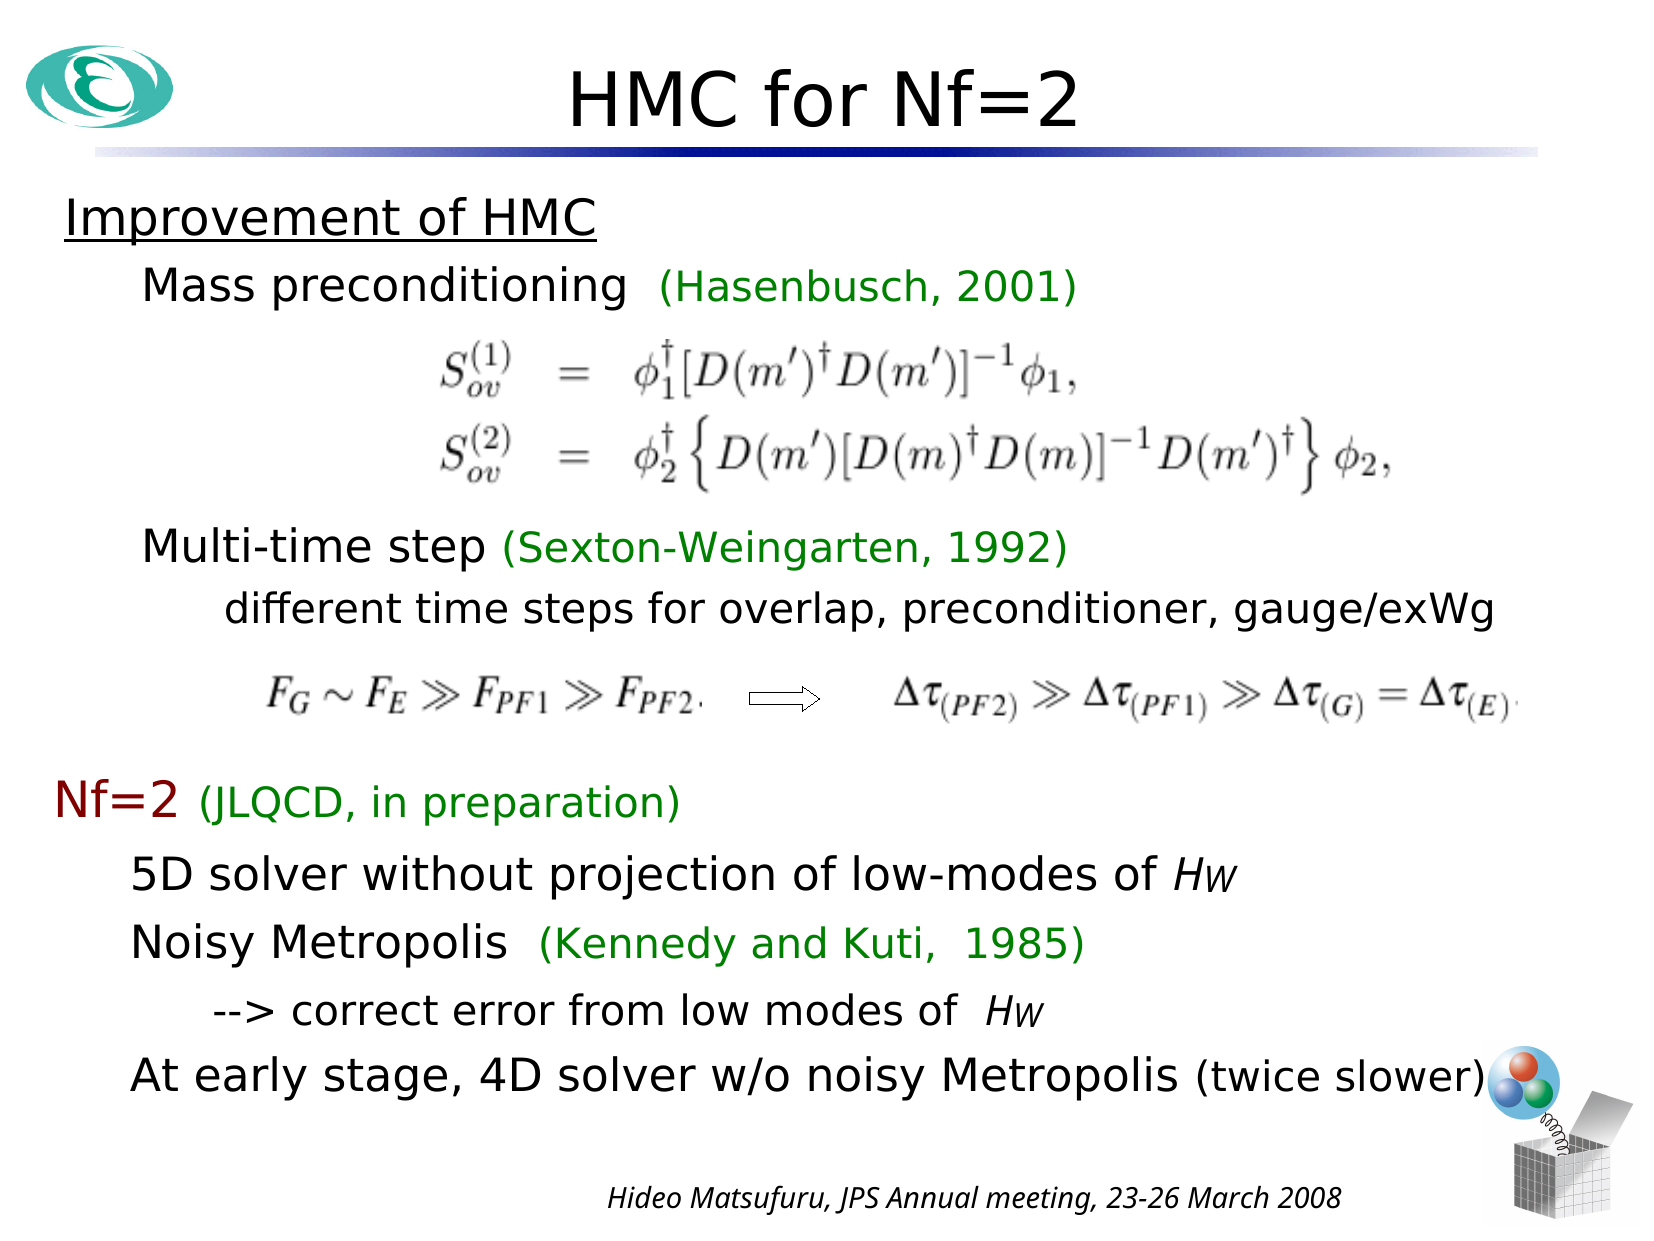

# HMC for Nf=2
Improvement of HMC
Mass preconditioning (Hasenbusch, 2001)
Multi-time step (Sexton-Weingarten, 1992)
different time steps for overlap, preconditioner, gauge/exWg
Nf=2 (JLQCD, in preparation)
5D solver without projection of low-modes of HW
Noisy Metropolis (Kennedy and Kuti, 1985)
--> correct error from low modes of HW
At early stage, 4D solver w/o noisy Metropolis (twice slower)